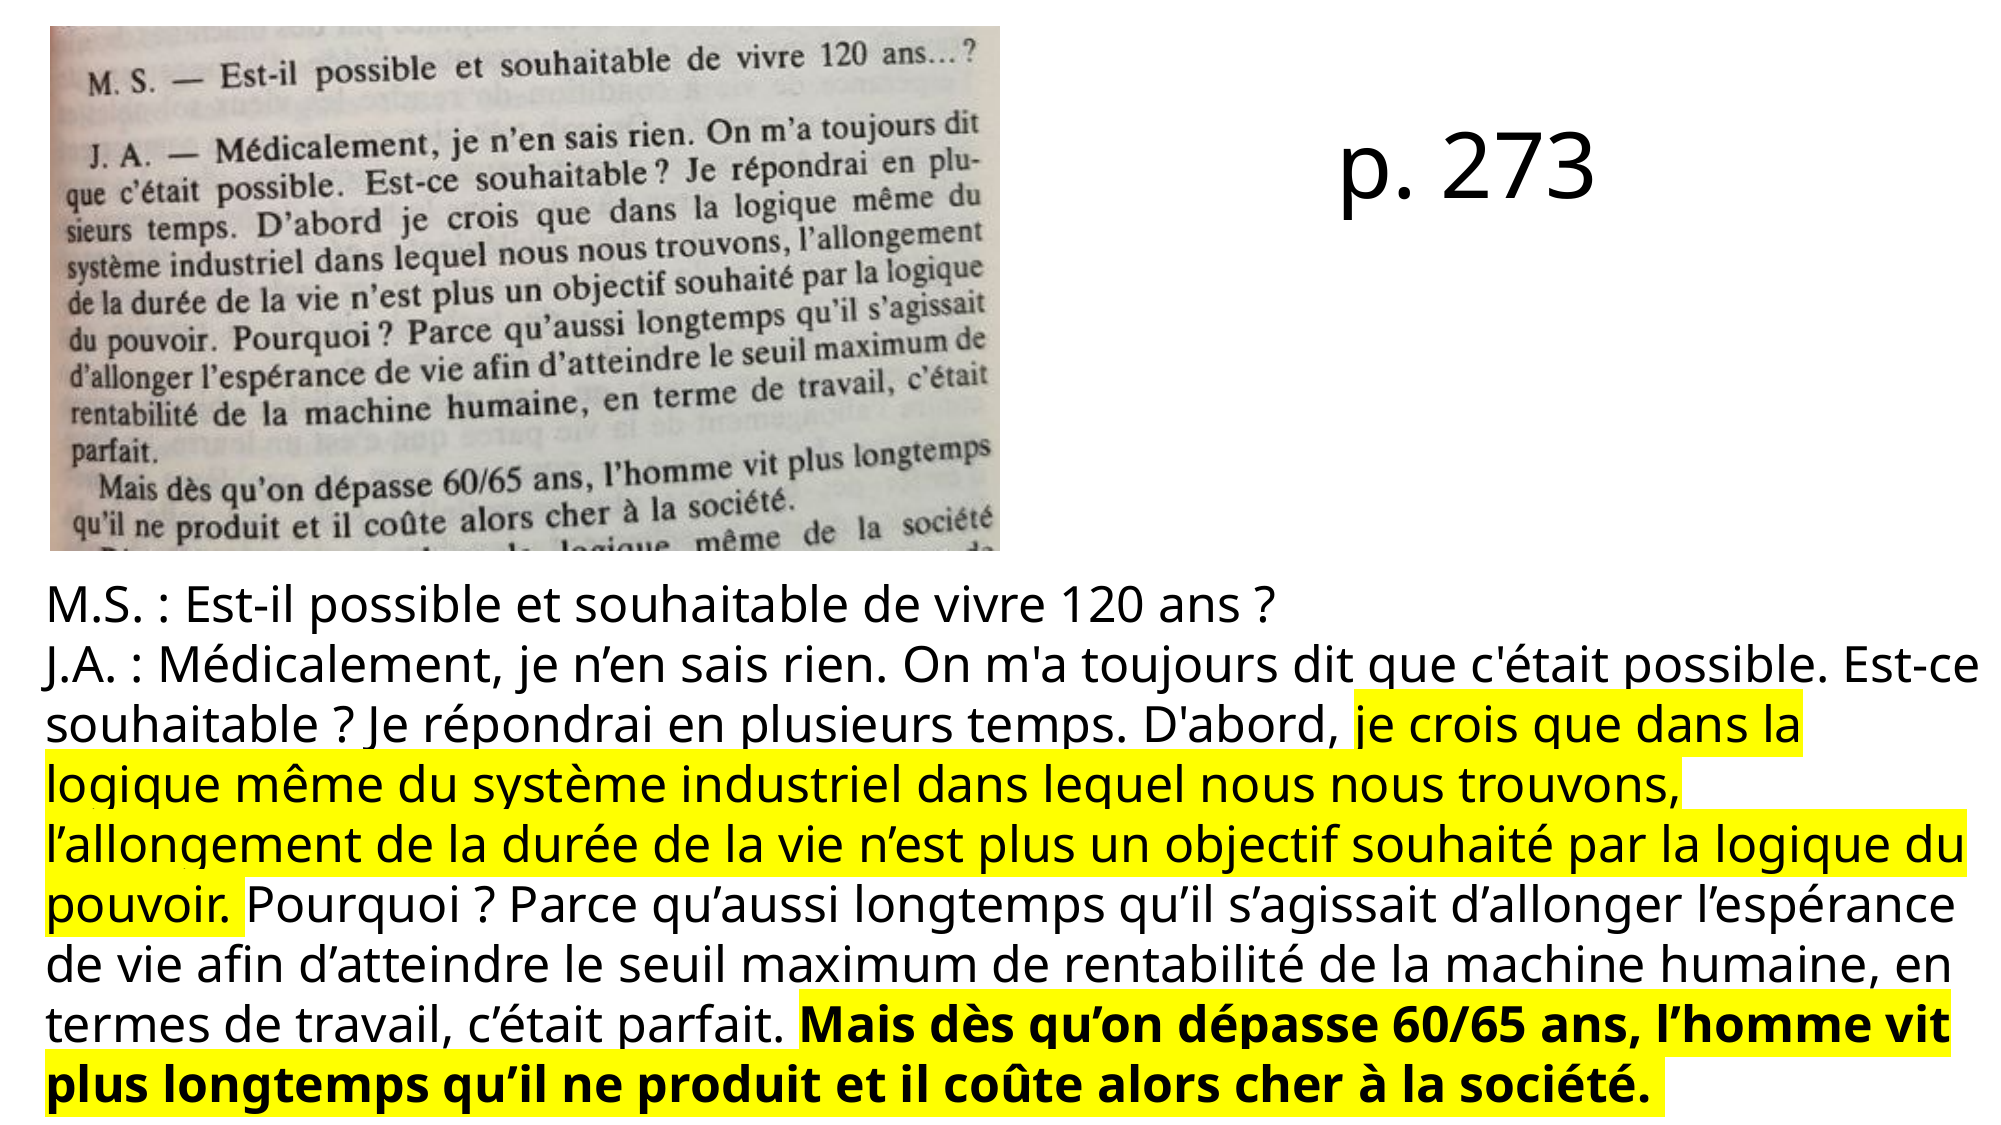

# p. 273
M.S. : Est-il possible et souhaitable de vivre 120 ans ?
J.A. : Médicalement, je n’en sais rien. On m'a toujours dit que c'était possible. Est-ce souhaitable ? Je répondrai en plusieurs temps. D'abord, je crois que dans la logique même du système industriel dans lequel nous nous trouvons, l’allongement de la durée de la vie n’est plus un objectif souhaité par la logique du pouvoir. Pourquoi ? Parce qu’aussi longtemps qu’il s’agissait d’allonger l’espérance de vie afin d’atteindre le seuil maximum de rentabilité de la machine humaine, en termes de travail, c’était parfait. Mais dès qu’on dépasse 60/65 ans, l’homme vit plus longtemps qu’il ne produit et il coûte alors cher à la société.